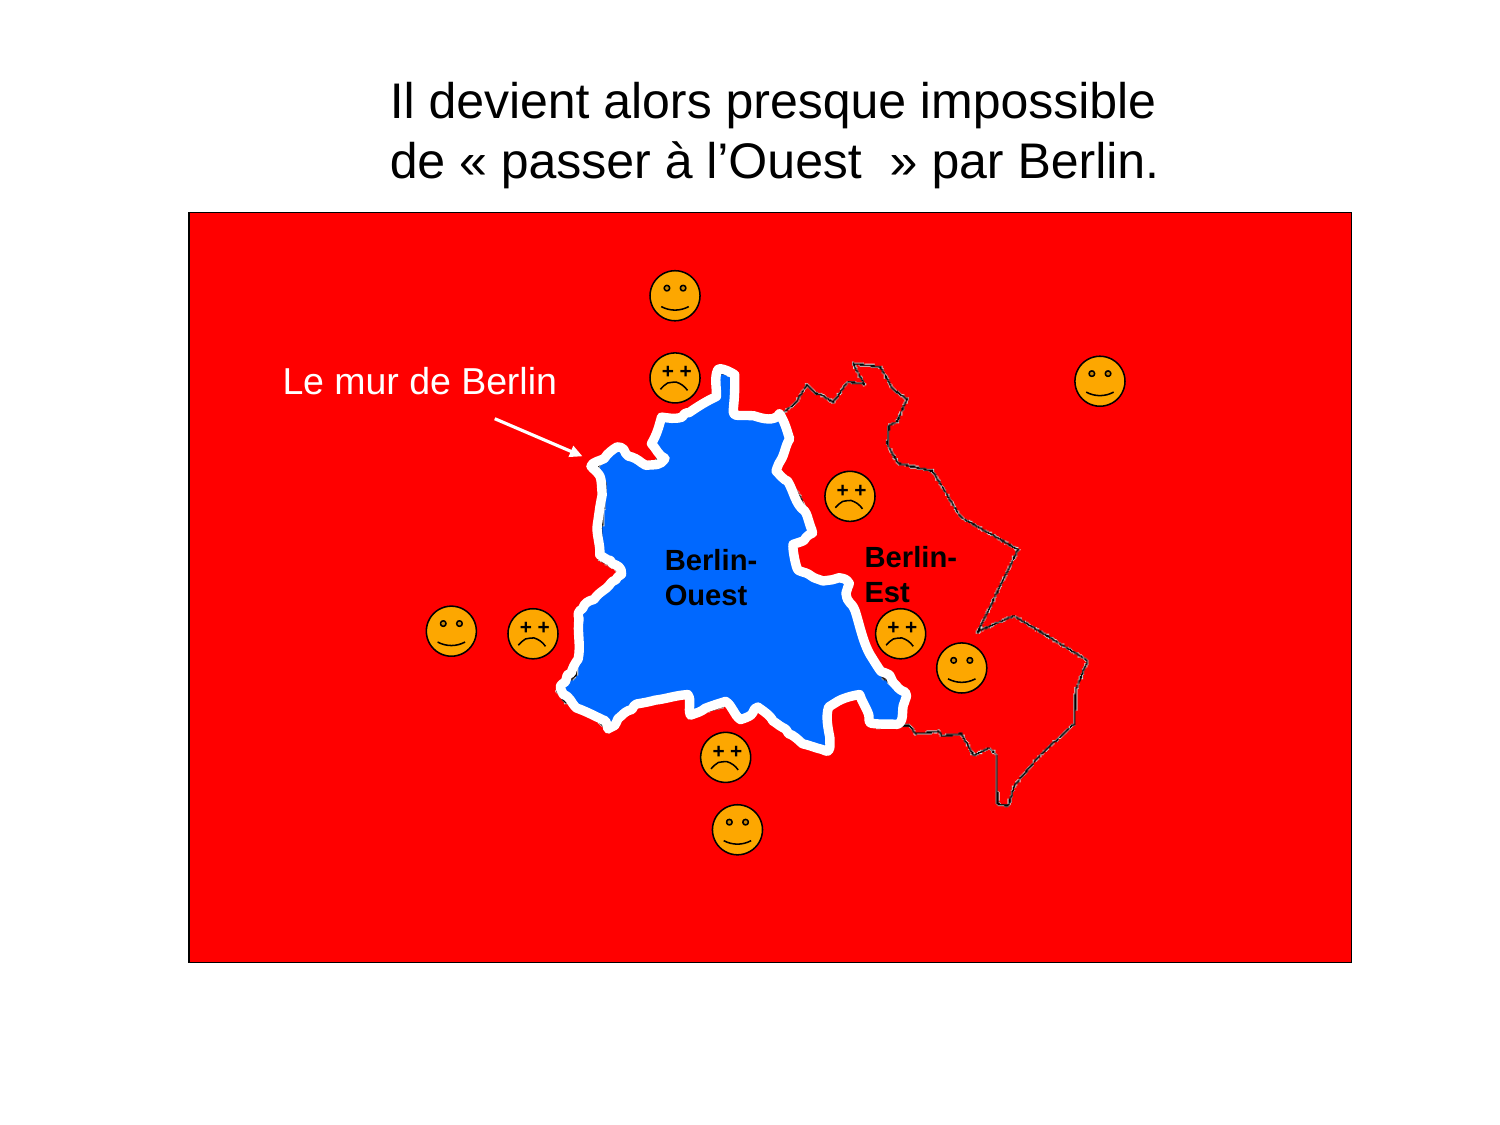

Il devient alors presque impossible de « passer à l’Ouest  » par Berlin.
Le mur de Berlin
 + +
 + +
Berlin-Est
Berlin-Ouest
 + +
 + +
 + +